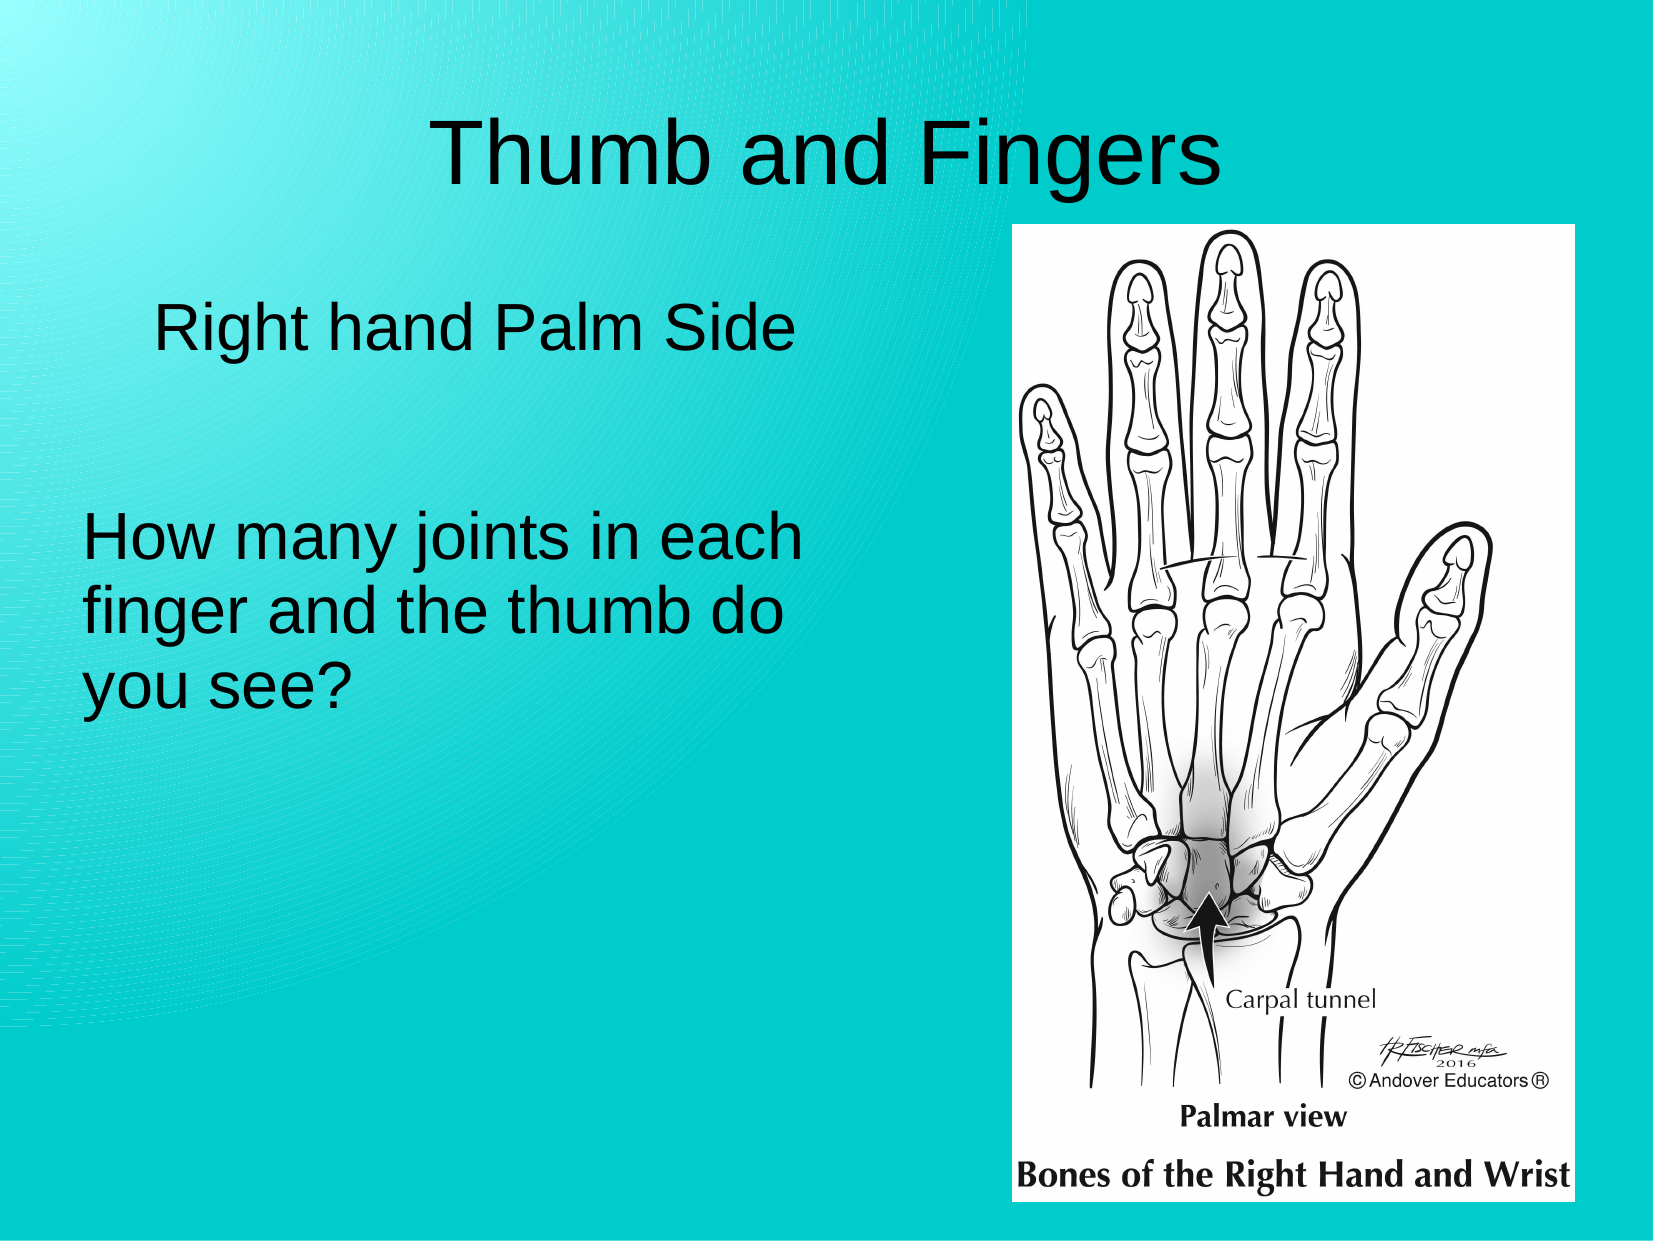

# Thumb and Fingers
Right hand Palm Side
How many joints in each finger and the thumb do you see?